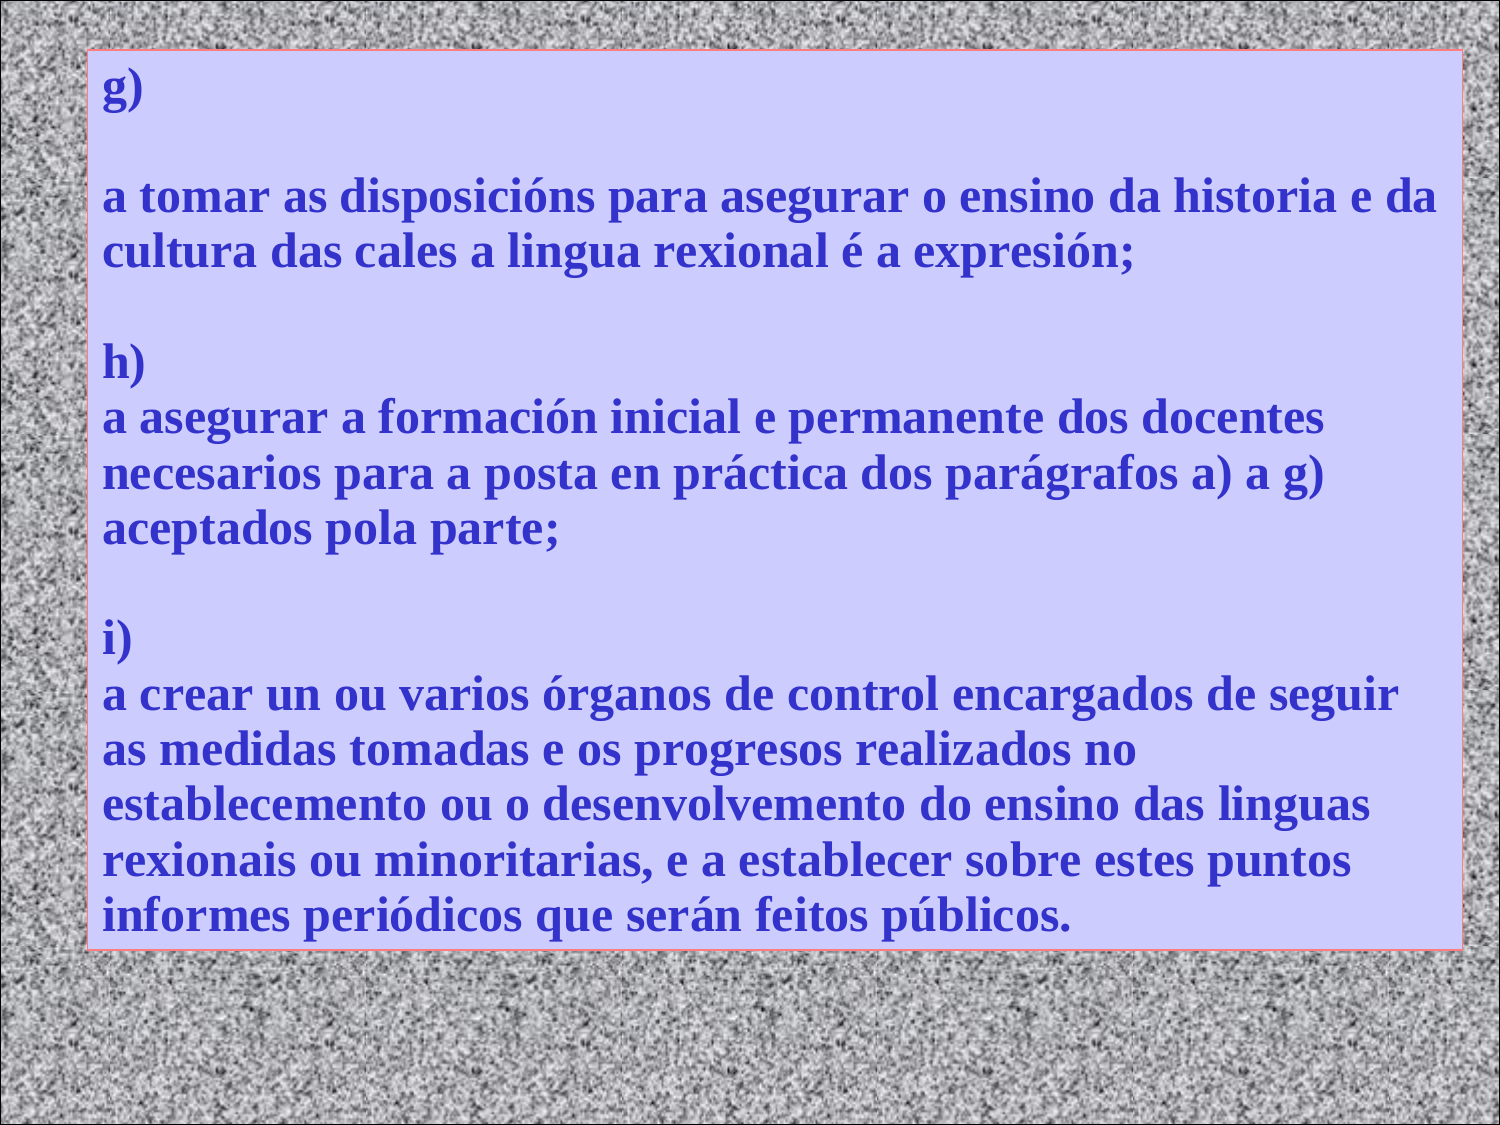

g)
a tomar as disposicións para asegurar o ensino da historia e da cultura das cales a lingua rexional é a expresión;
h)
a asegurar a formación inicial e permanente dos docentes necesarios para a posta en práctica dos parágrafos a) a g) aceptados pola parte;
i)
a crear un ou varios órganos de control encargados de seguir as medidas tomadas e os progresos realizados no establecemento ou o desenvolvemento do ensino das linguas
rexionais ou minoritarias, e a establecer sobre estes puntos informes periódicos que serán feitos públicos.